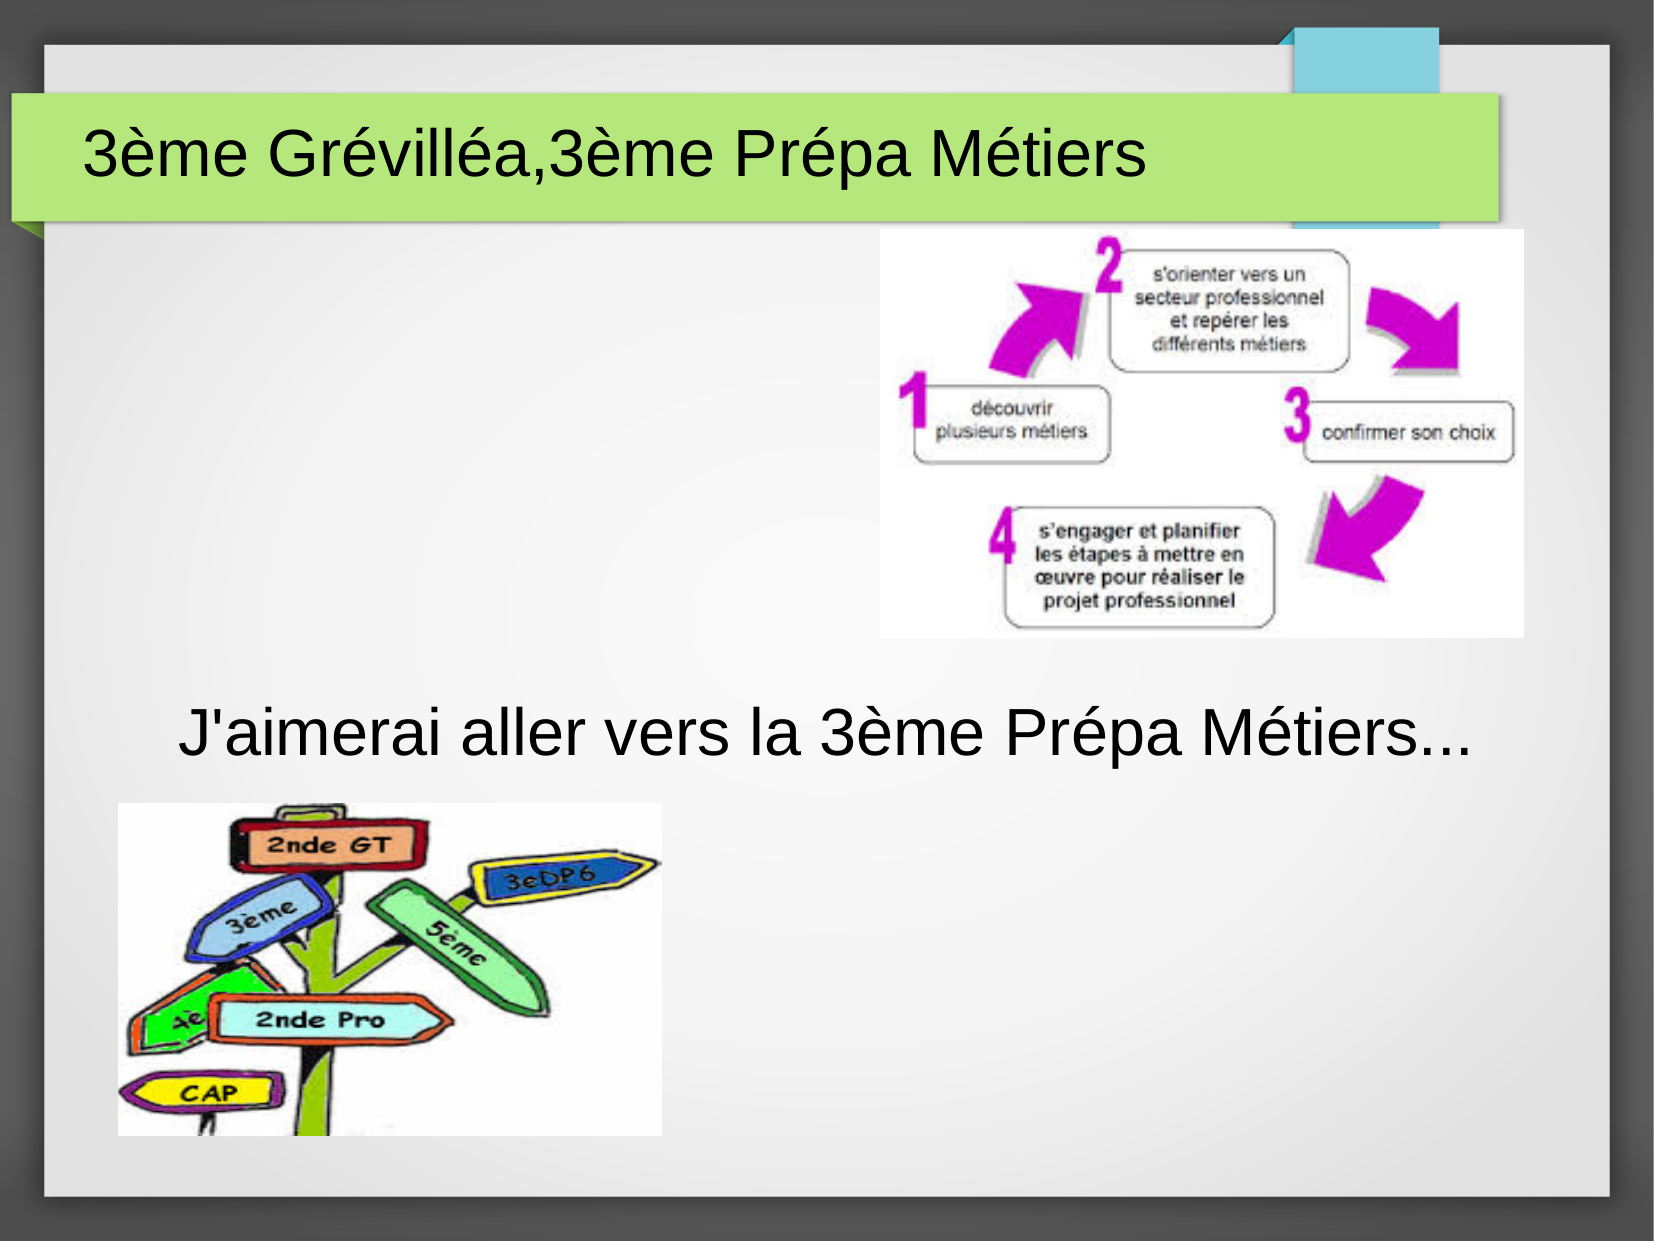

# 3ème Grévilléa,3ème Prépa Métiers
J'aimerai aller vers la 3ème Prépa Métiers...